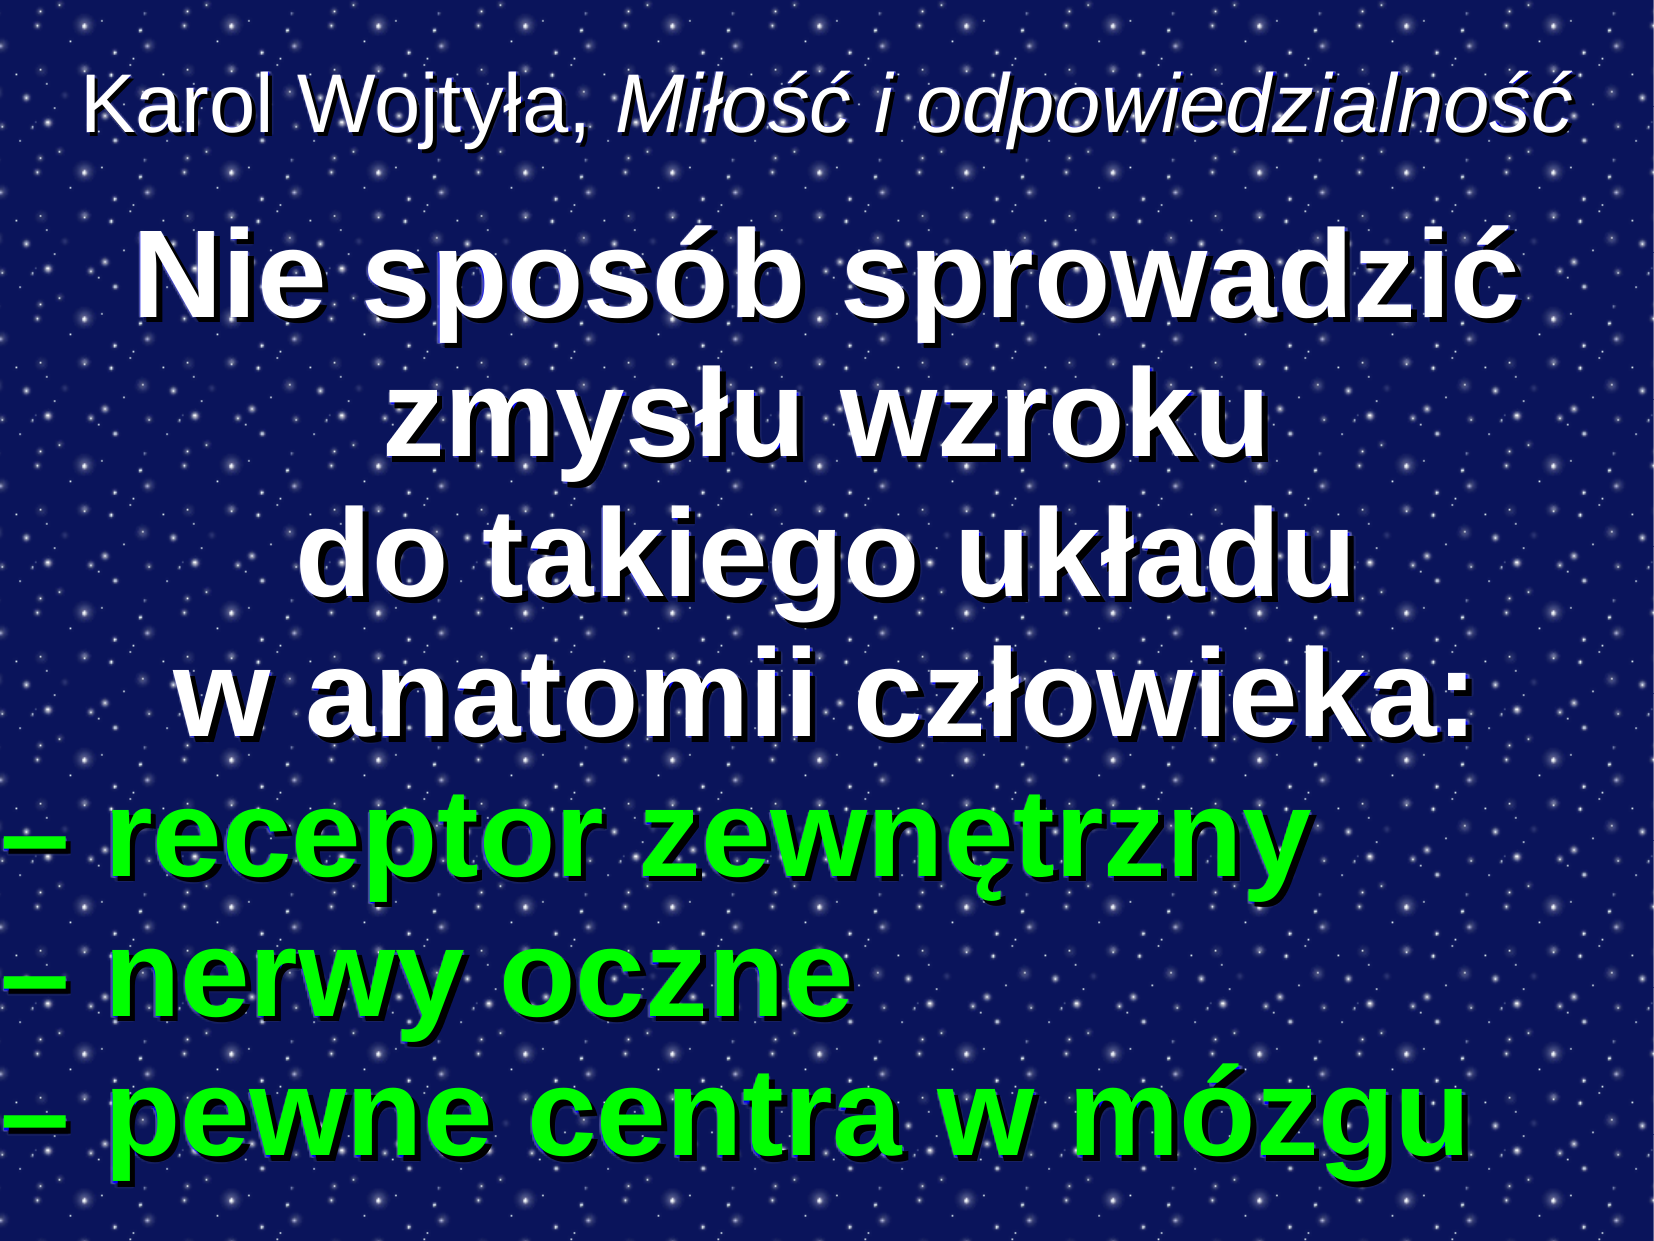

# Karol Wojtyła, Miłość i odpowiedzialność
Nie sposób sprowadzić zmysłu wzroku
do takiego układu
w anatomii człowieka:
– receptor zewnętrzny
– nerwy oczne
– pewne centra w mózgu